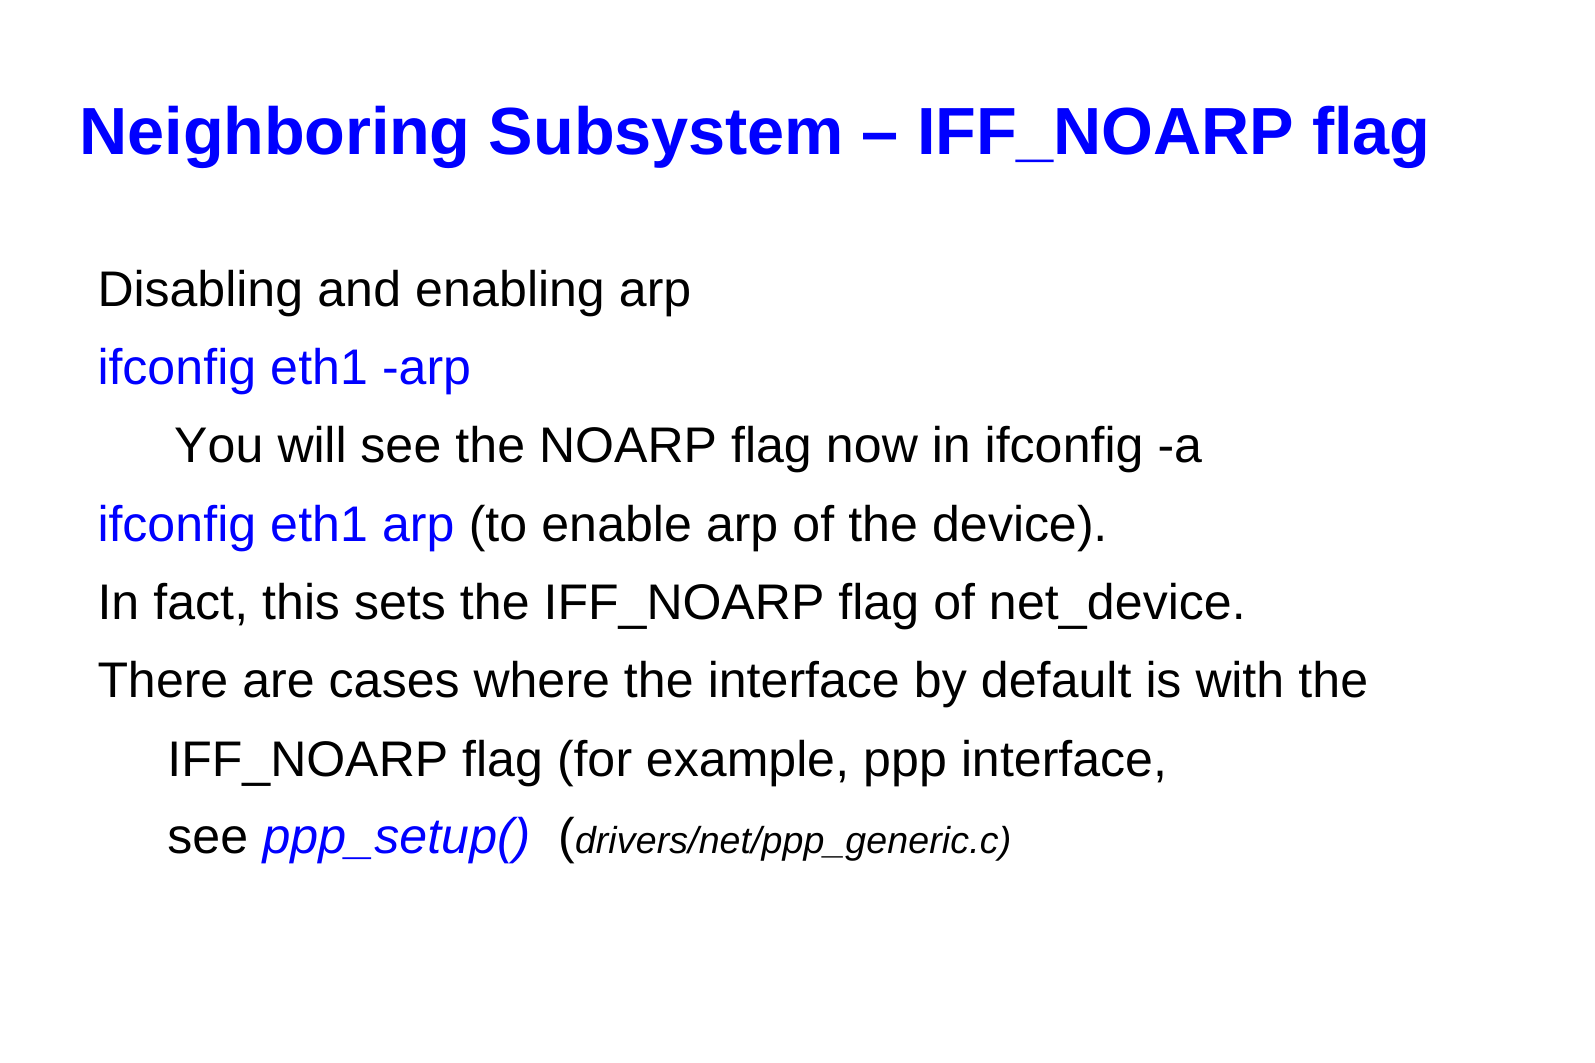

# Neighboring Subsystem – IFF_NOARP flag
Disabling and enabling arp
ifconfig eth1 -arp
You will see the NOARP flag now in ifconfig -a
ifconfig eth1 arp (to enable arp of the device).
In fact, this sets the IFF_NOARP flag of net_device.
There are cases where the interface by default is with the
 IFF_NOARP flag (for example, ppp interface,
 see ppp_setup() (drivers/net/ppp_generic.c)